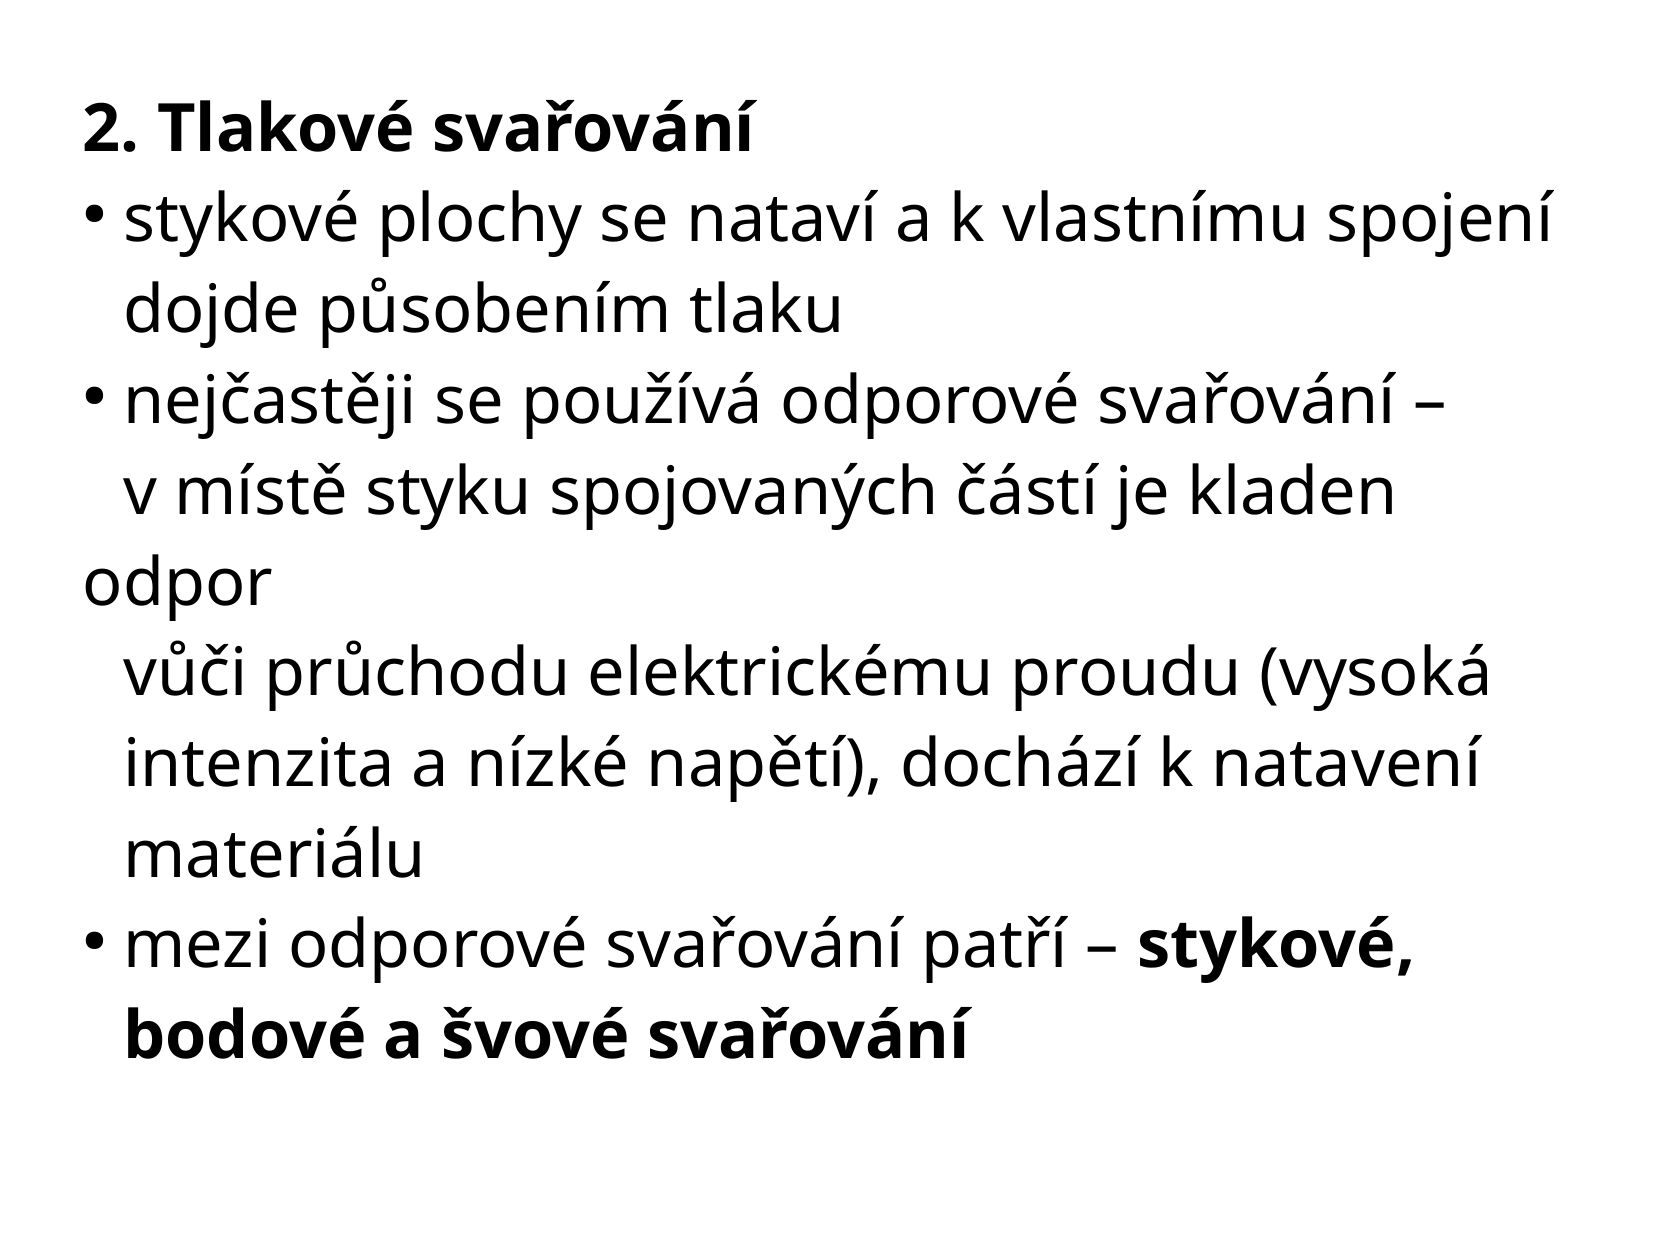

# 2. Tlakové svařování
 stykové plochy se nataví a k vlastnímu spojení
 dojde působením tlaku
 nejčastěji se používá odporové svařování –
 v místě styku spojovaných částí je kladen odpor
 vůči průchodu elektrickému proudu (vysoká
 intenzita a nízké napětí), dochází k natavení
 materiálu
 mezi odporové svařování patří – stykové,
 bodové a švové svařování